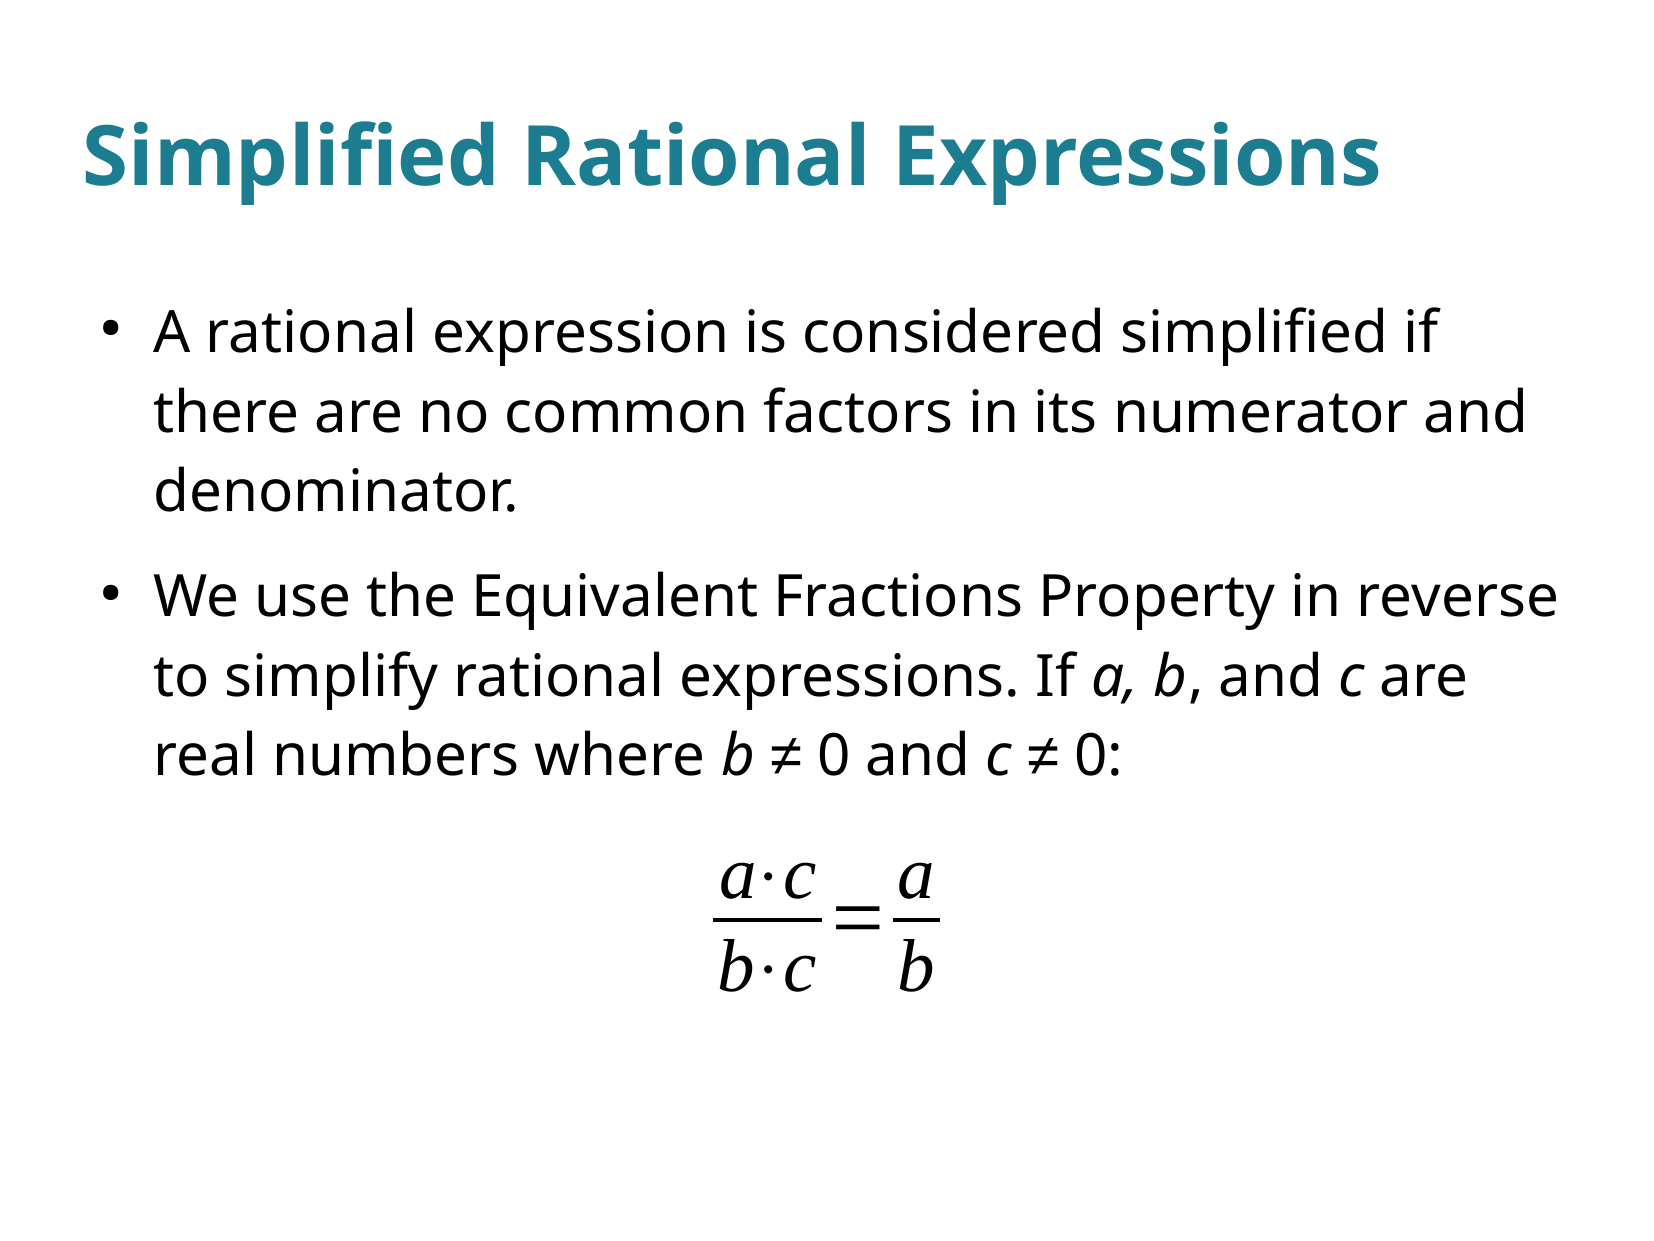

# Simplified Rational Expressions
A rational expression is considered simplified if there are no common factors in its numerator and denominator.
We use the Equivalent Fractions Property in reverse to simplify rational expressions. If a, b, and c are real numbers where b ≠ 0 and c ≠ 0: